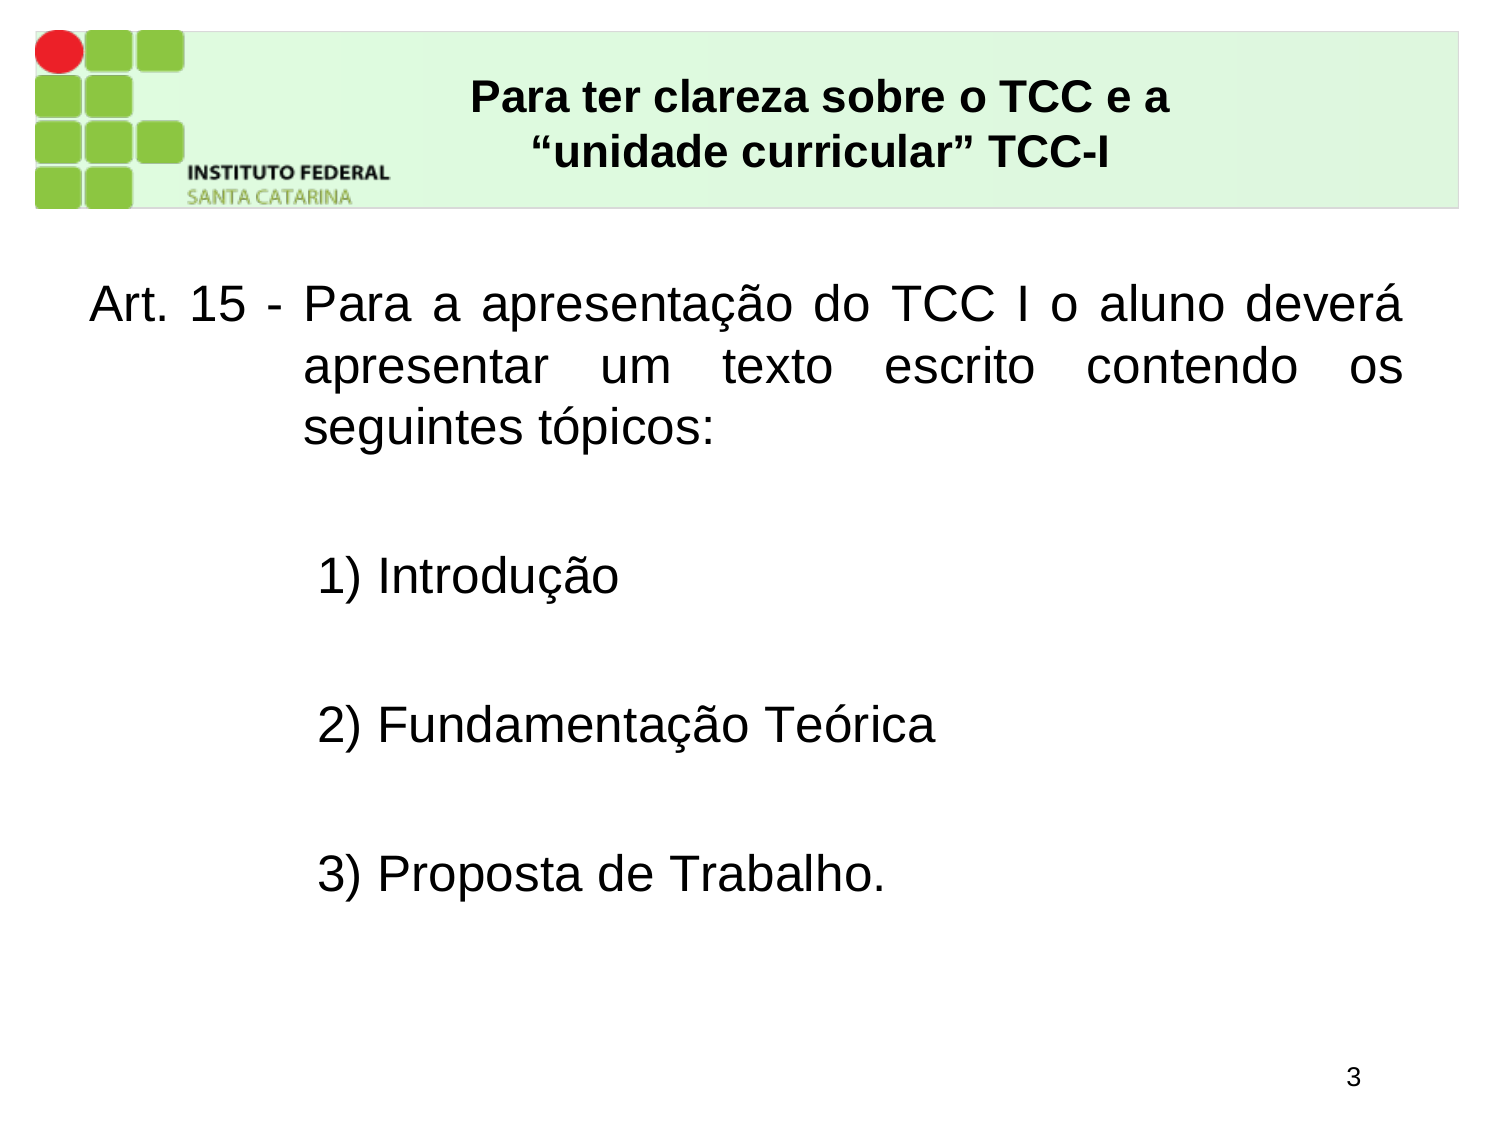

Para ter clareza sobre o TCC e a “unidade curricular” TCC-I
# Art. 15 - Para a apresentação do TCC I o aluno deverá apresentar um texto escrito contendo os seguintes tópicos:
1) Introdução
2) Fundamentação Teórica
3) Proposta de Trabalho.
3